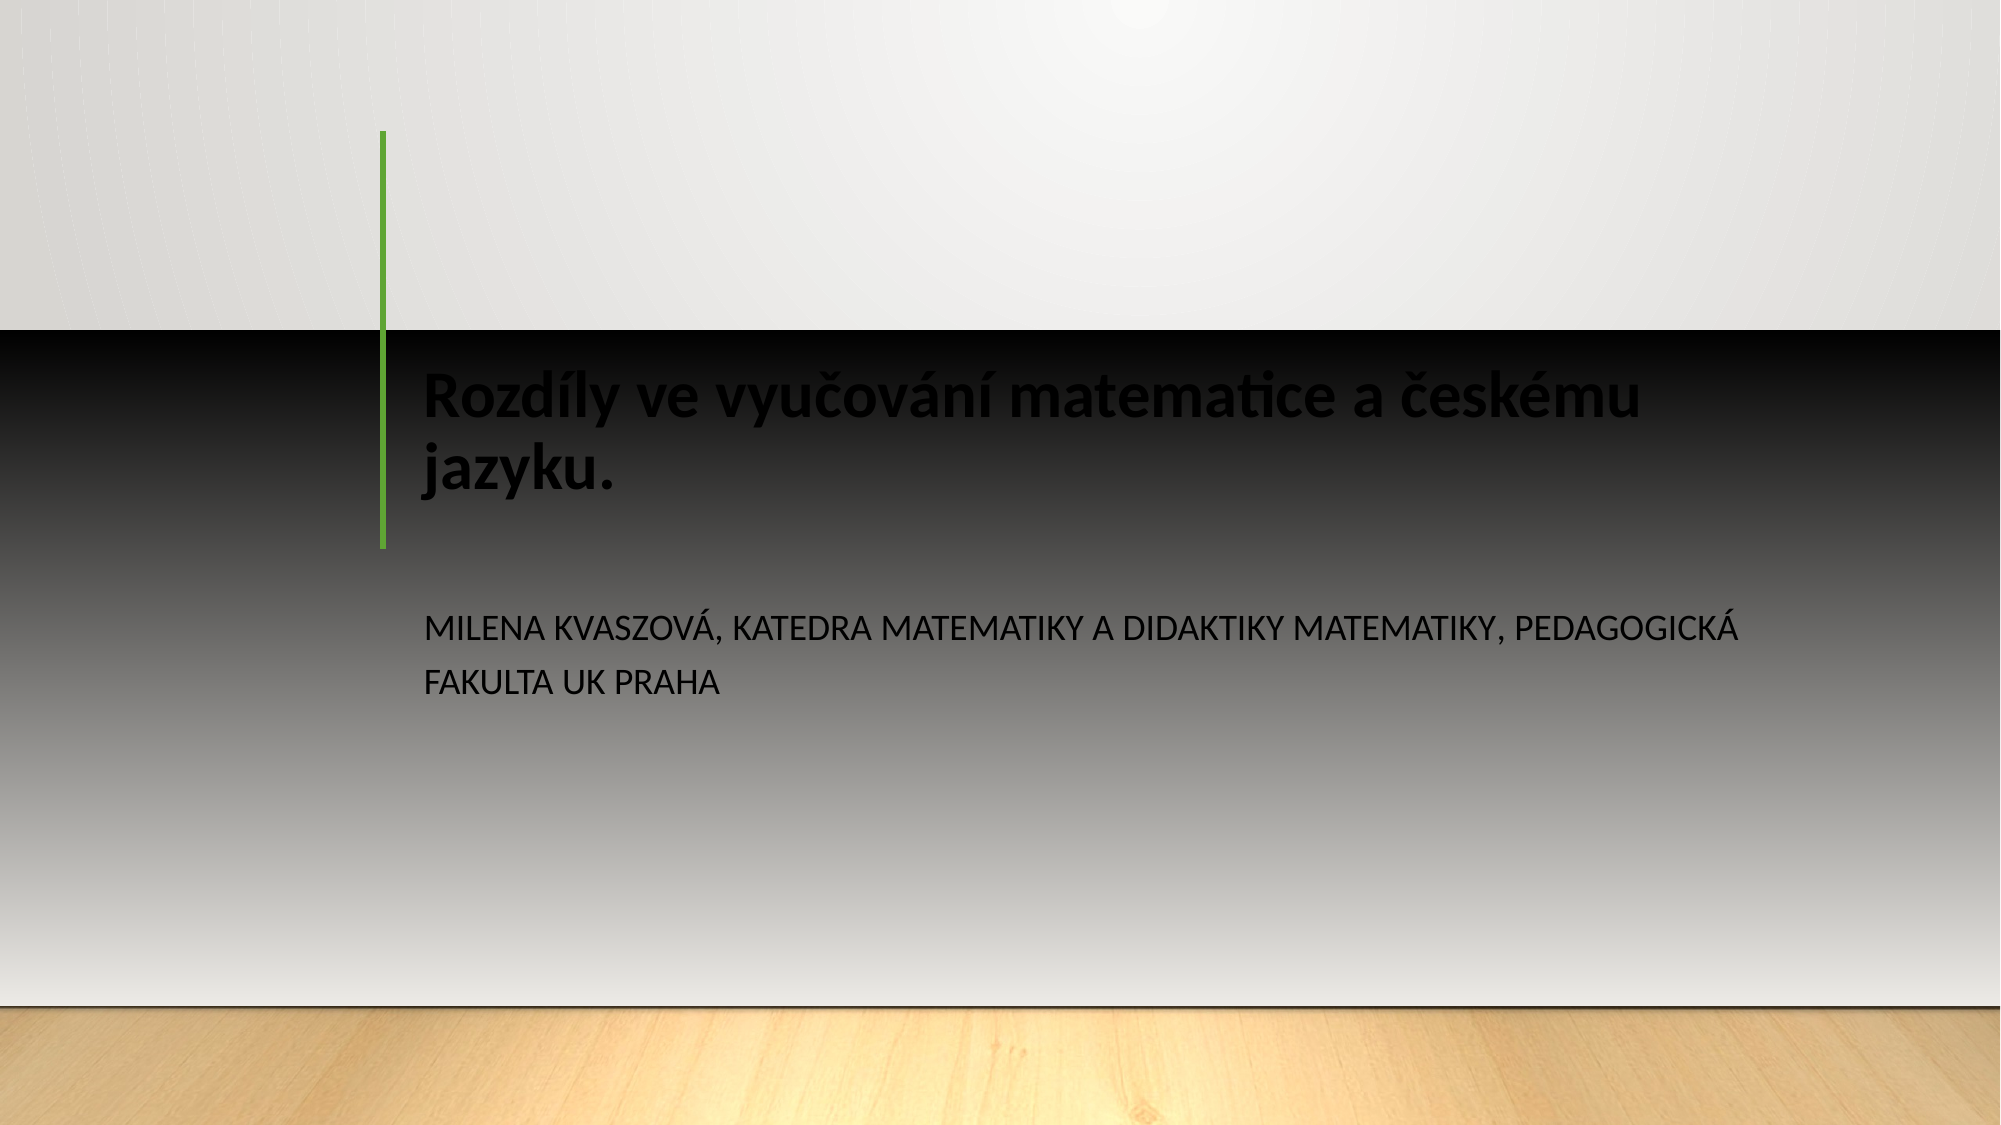

# Rozdíly ve vyučování matematice a českému jazyku.
Milena Kvaszová, Katedra matematiky a didaktiky matematiky, Pedagogická fakulta UK Praha